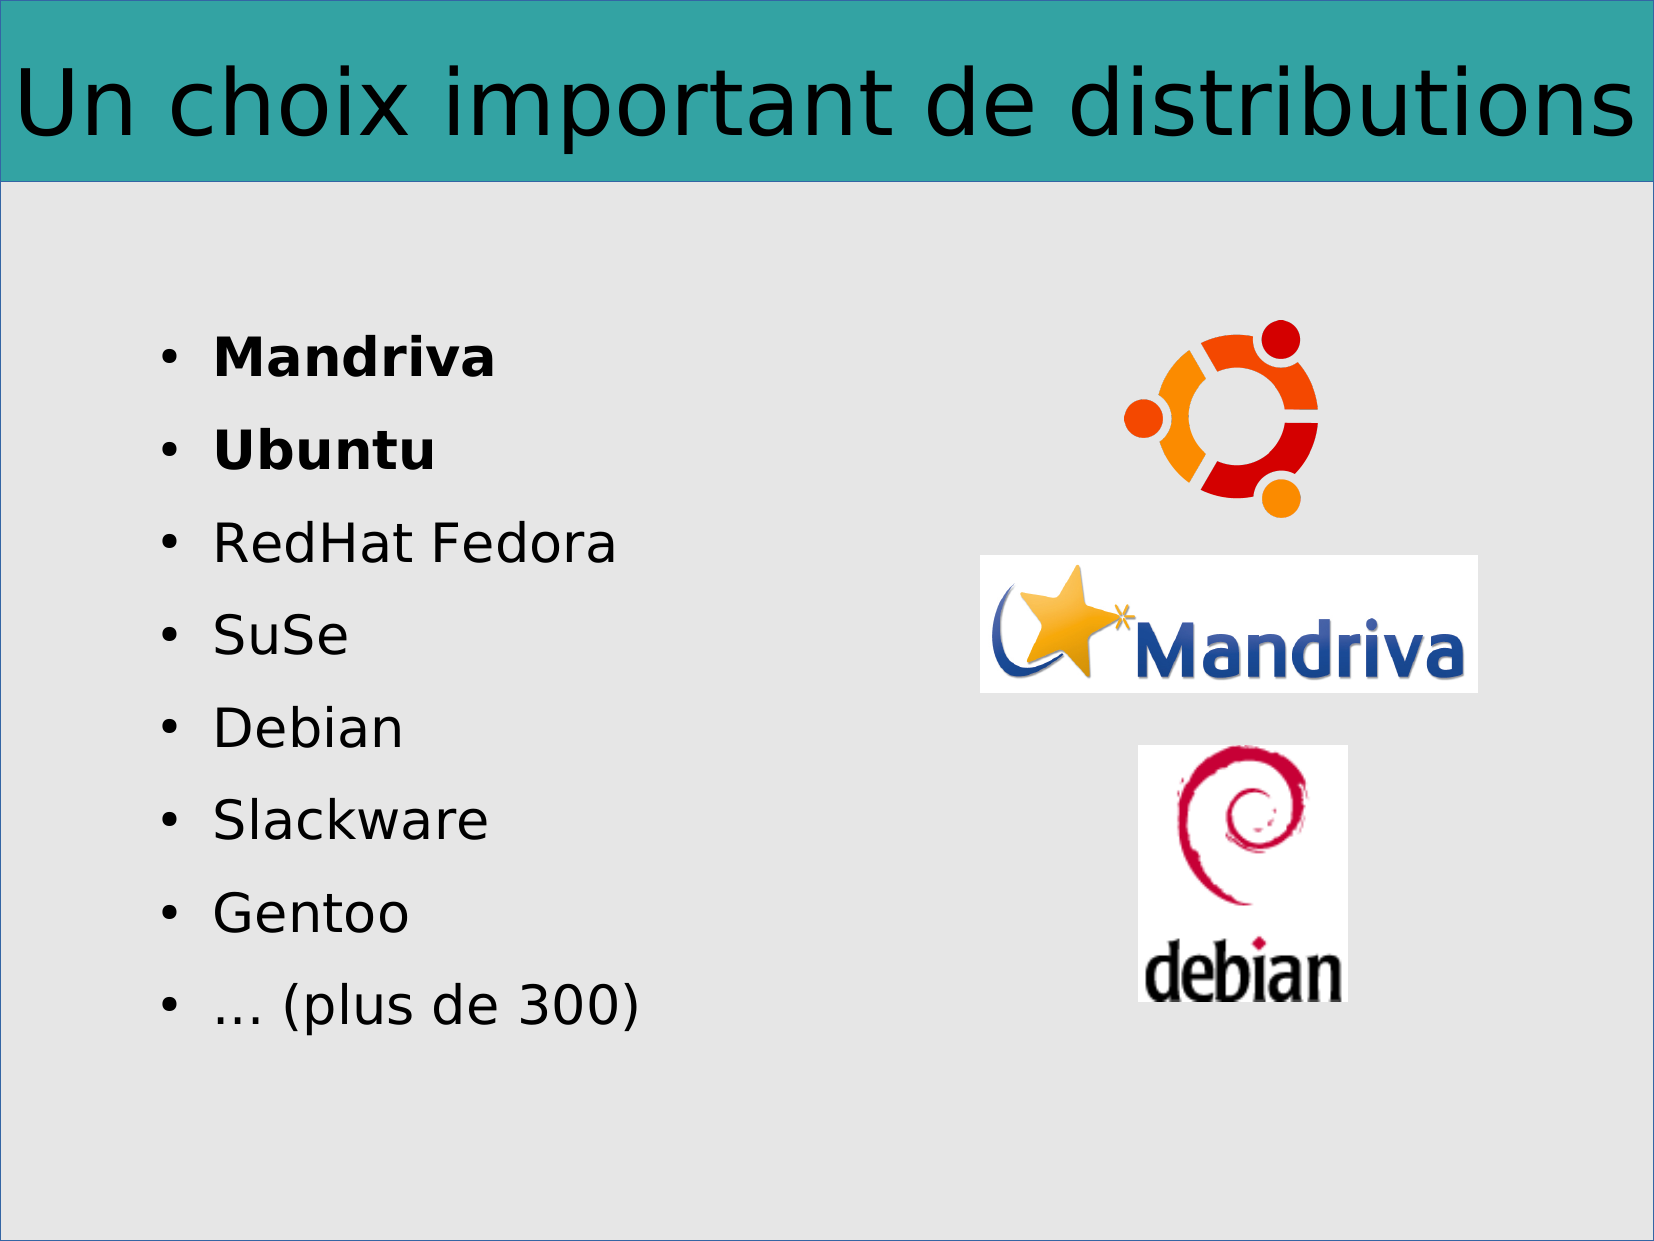

# Un choix important de distributions
Mandriva
Ubuntu
RedHat Fedora
SuSe
Debian
Slackware
Gentoo
... (plus de 300)